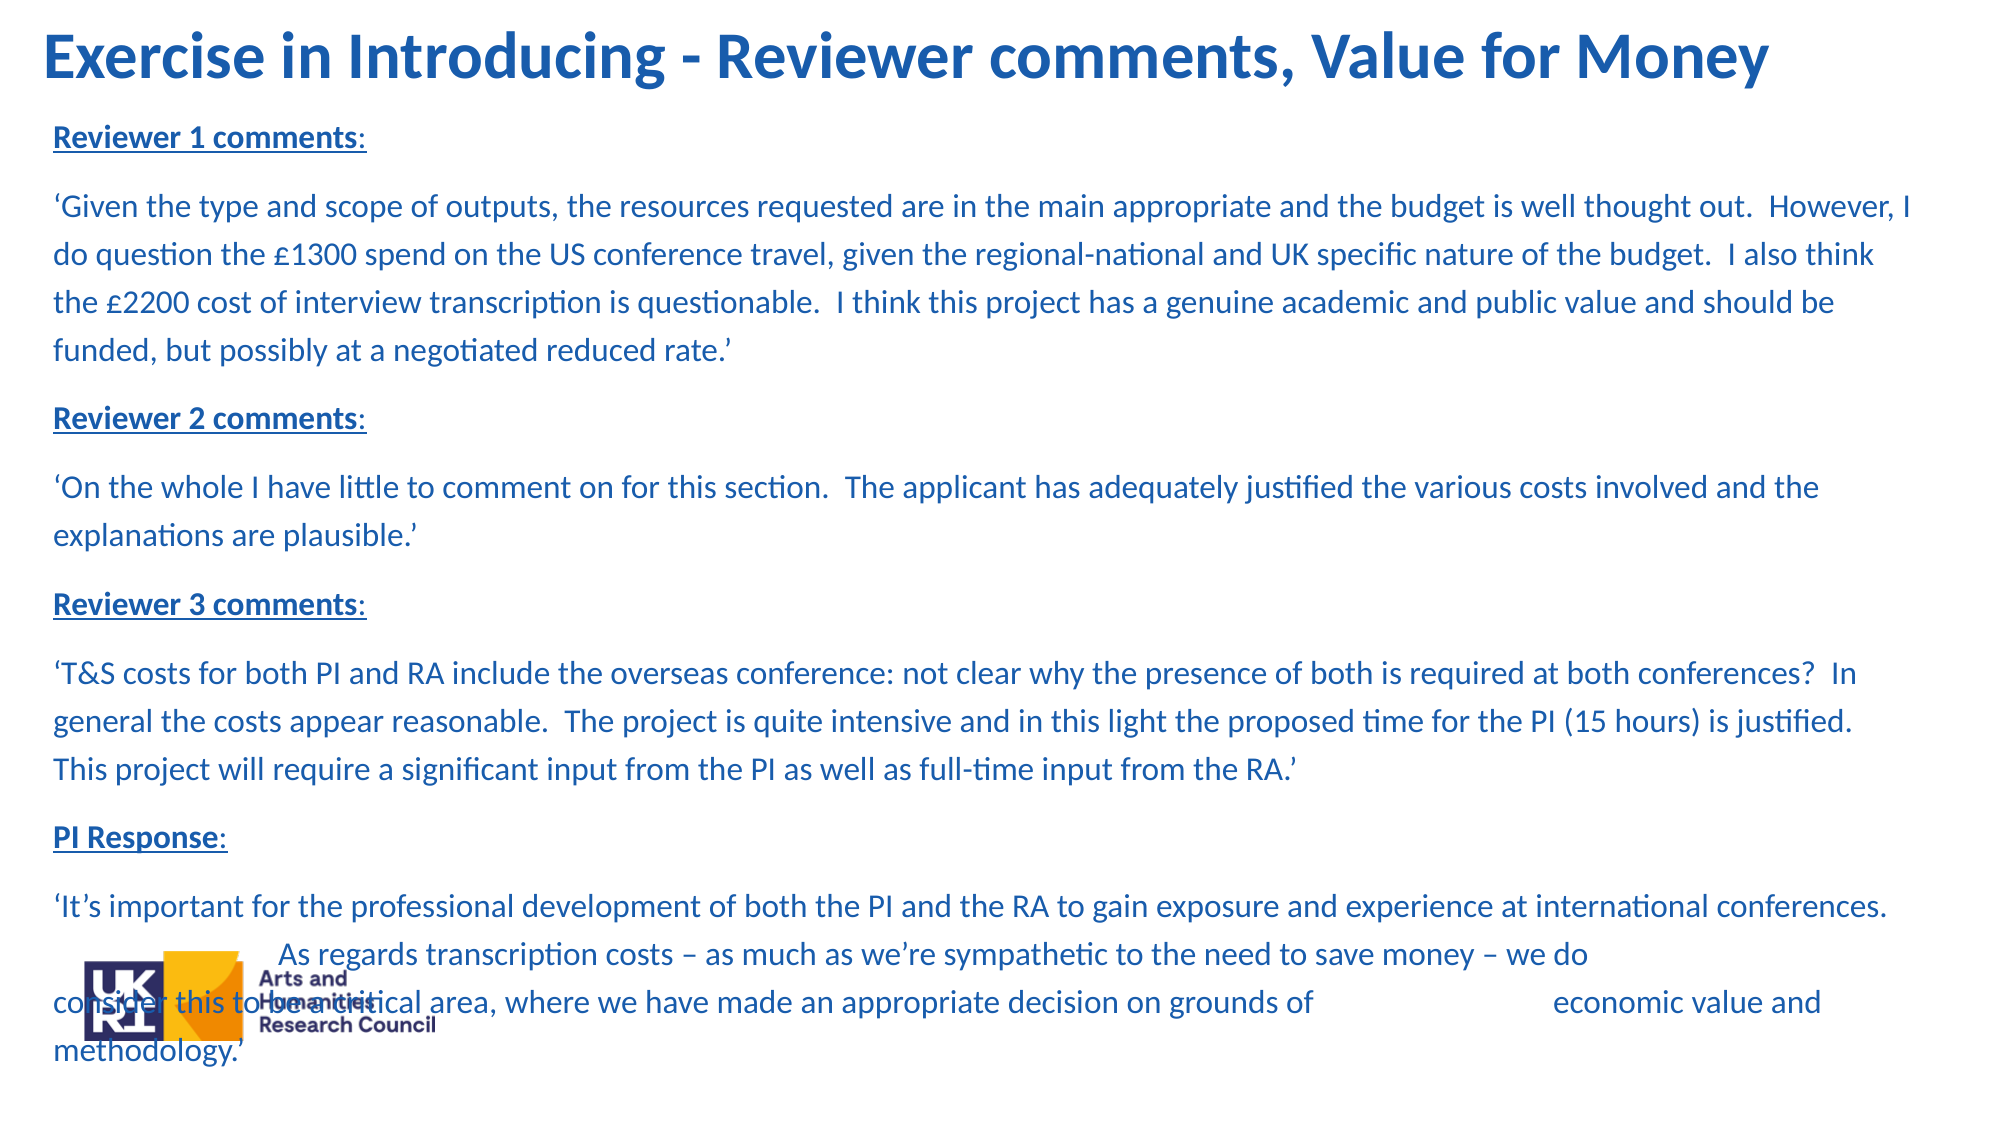

Exercise in Introducing - Reviewer comments, Value for Money
Reviewer 1 comments:
‘Given the type and scope of outputs, the resources requested are in the main appropriate and the budget is well thought out. However, I do question the £1300 spend on the US conference travel, given the regional-national and UK specific nature of the budget. I also think the £2200 cost of interview transcription is questionable. I think this project has a genuine academic and public value and should be funded, but possibly at a negotiated reduced rate.’
Reviewer 2 comments:
‘On the whole I have little to comment on for this section. The applicant has adequately justified the various costs involved and the explanations are plausible.’
Reviewer 3 comments:
‘T&S costs for both PI and RA include the overseas conference: not clear why the presence of both is required at both conferences? In general the costs appear reasonable. The project is quite intensive and in this light the proposed time for the PI (15 hours) is justified. This project will require a significant input from the PI as well as full-time input from the RA.’
PI Response:
‘It’s important for the professional development of both the PI and the RA to gain exposure and experience at international conferences. 			As regards transcription costs – as much as we’re sympathetic to the need to save money – we do 				consider this to be a critical area, where we have made an appropriate decision on grounds of 				economic value and methodology.’